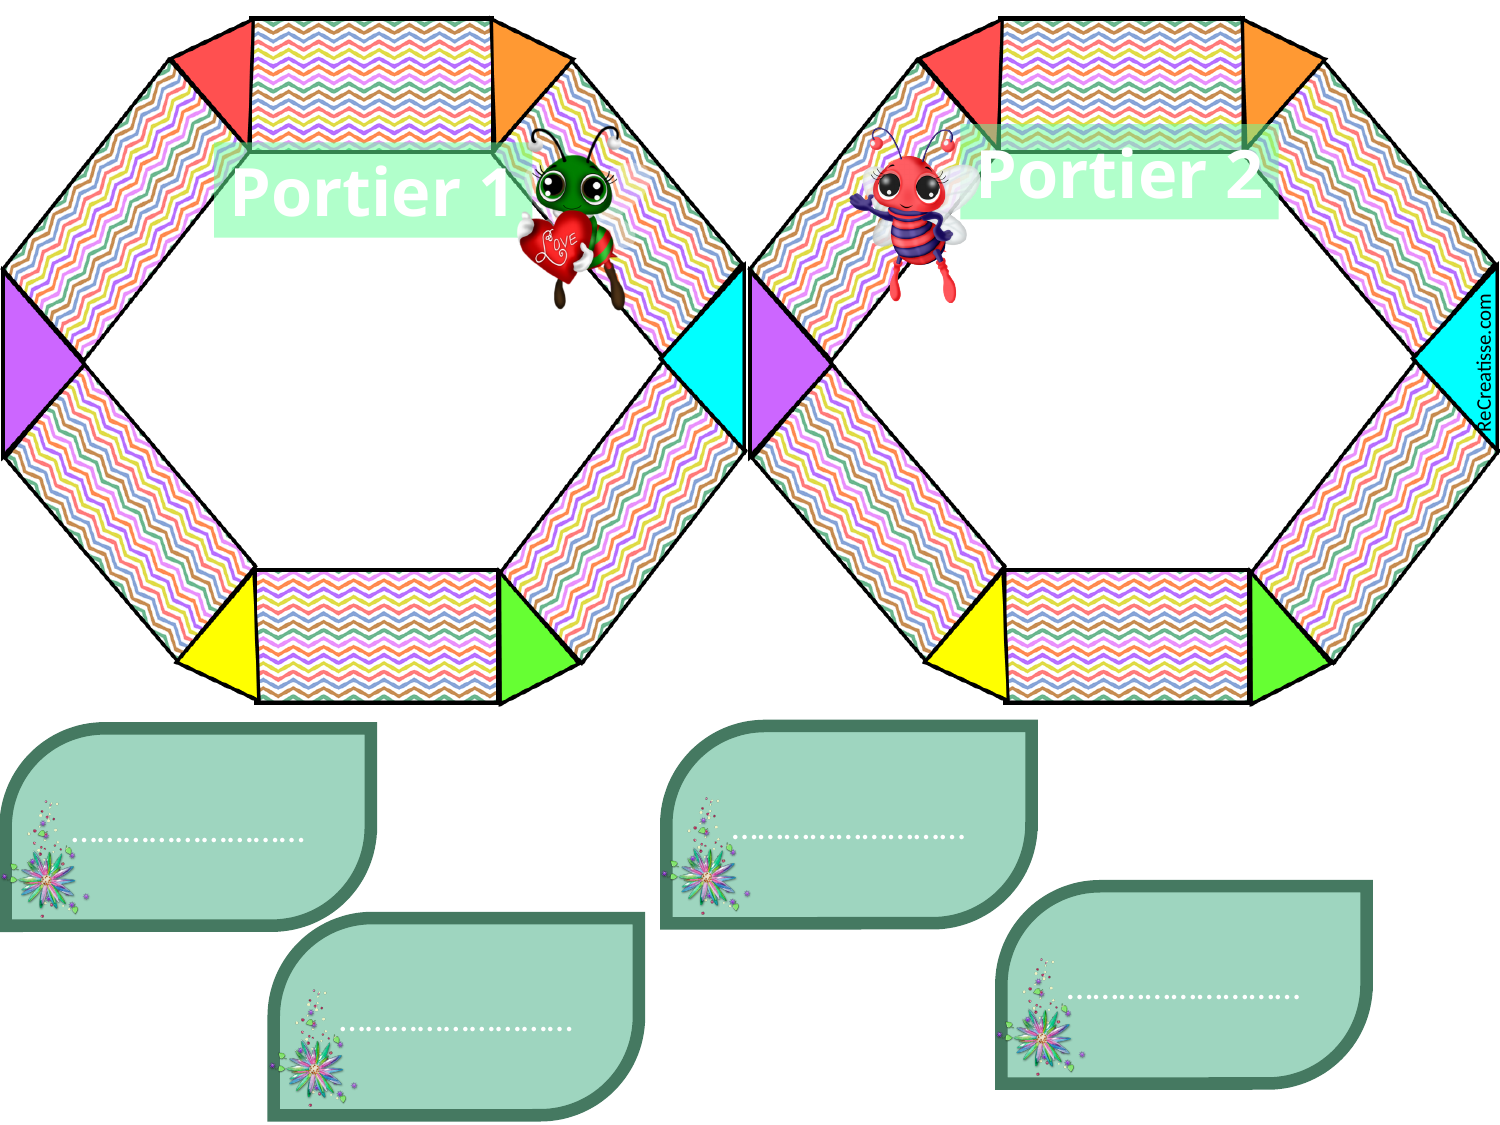

Portier 2
Portier 1
ReCreatisse.com
………………………
………………………
………………………
………………………